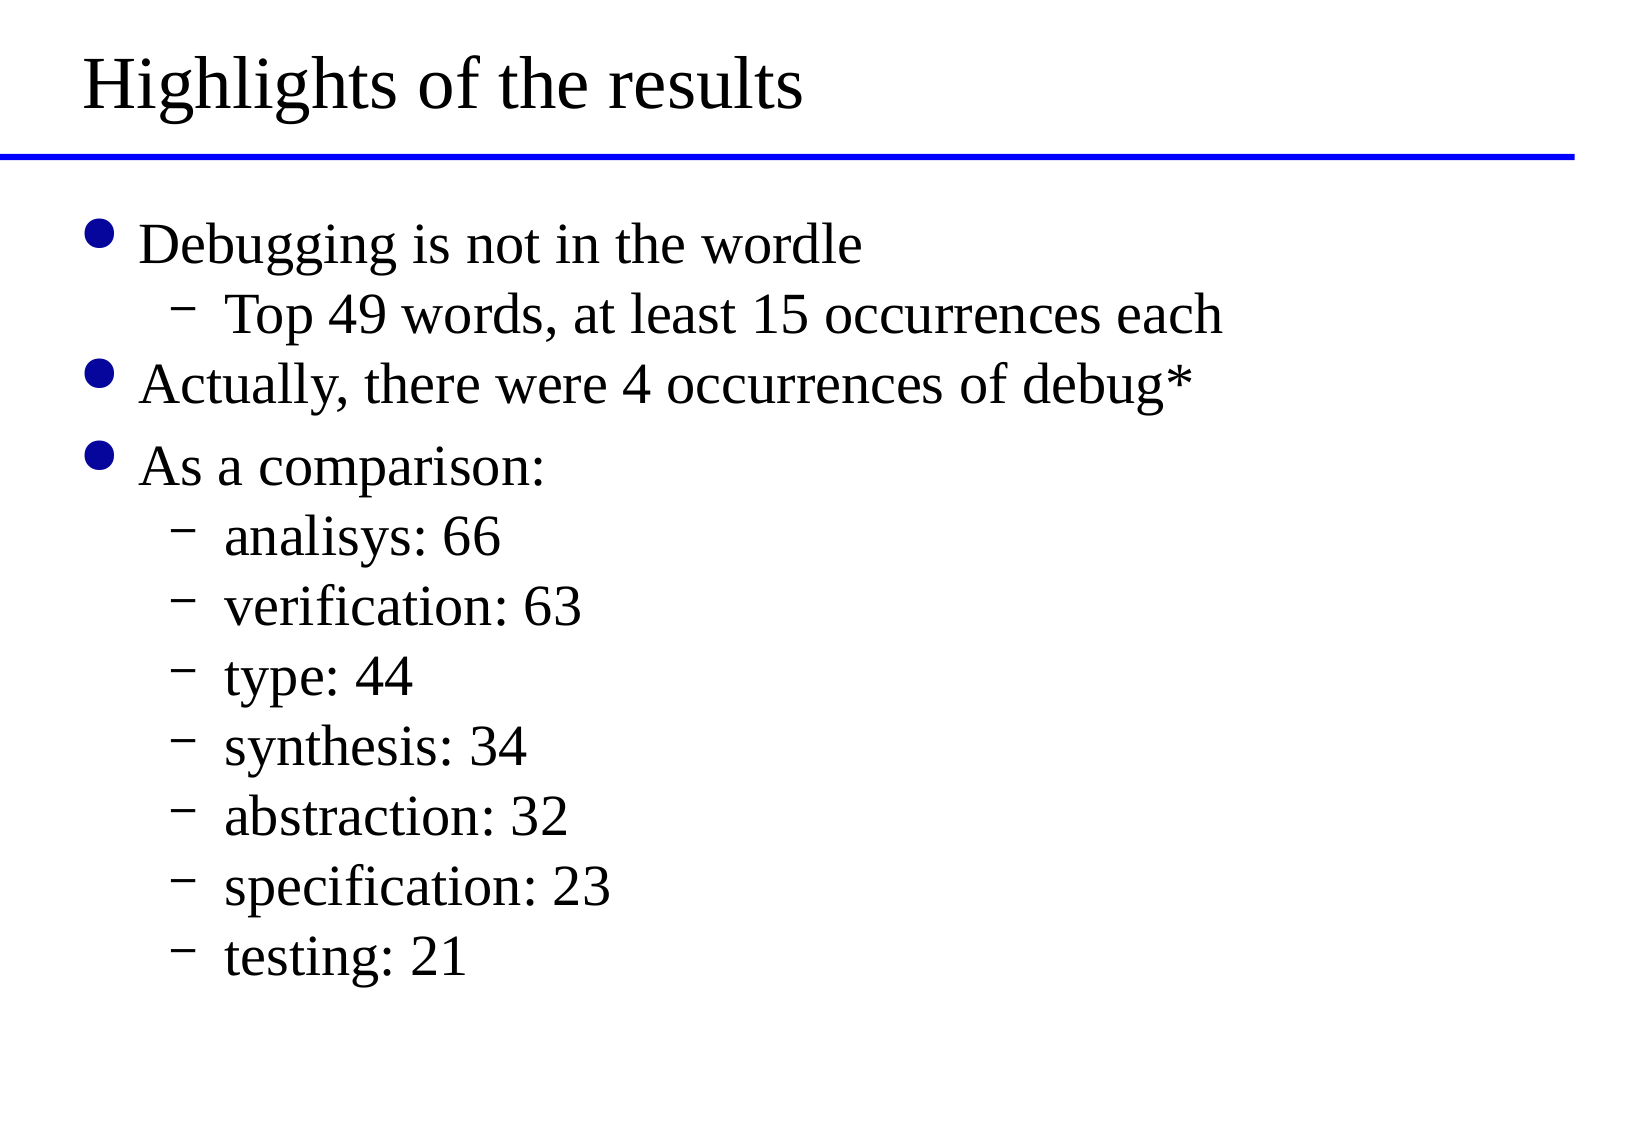

# Highlights of the results
Debugging is not in the wordle
Top 49 words, at least 15 occurrences each
Actually, there were 4 occurrences of debug*
As a comparison:
analisys: 66
verification: 63
type: 44
synthesis: 34
abstraction: 32
specification: 23
testing: 21